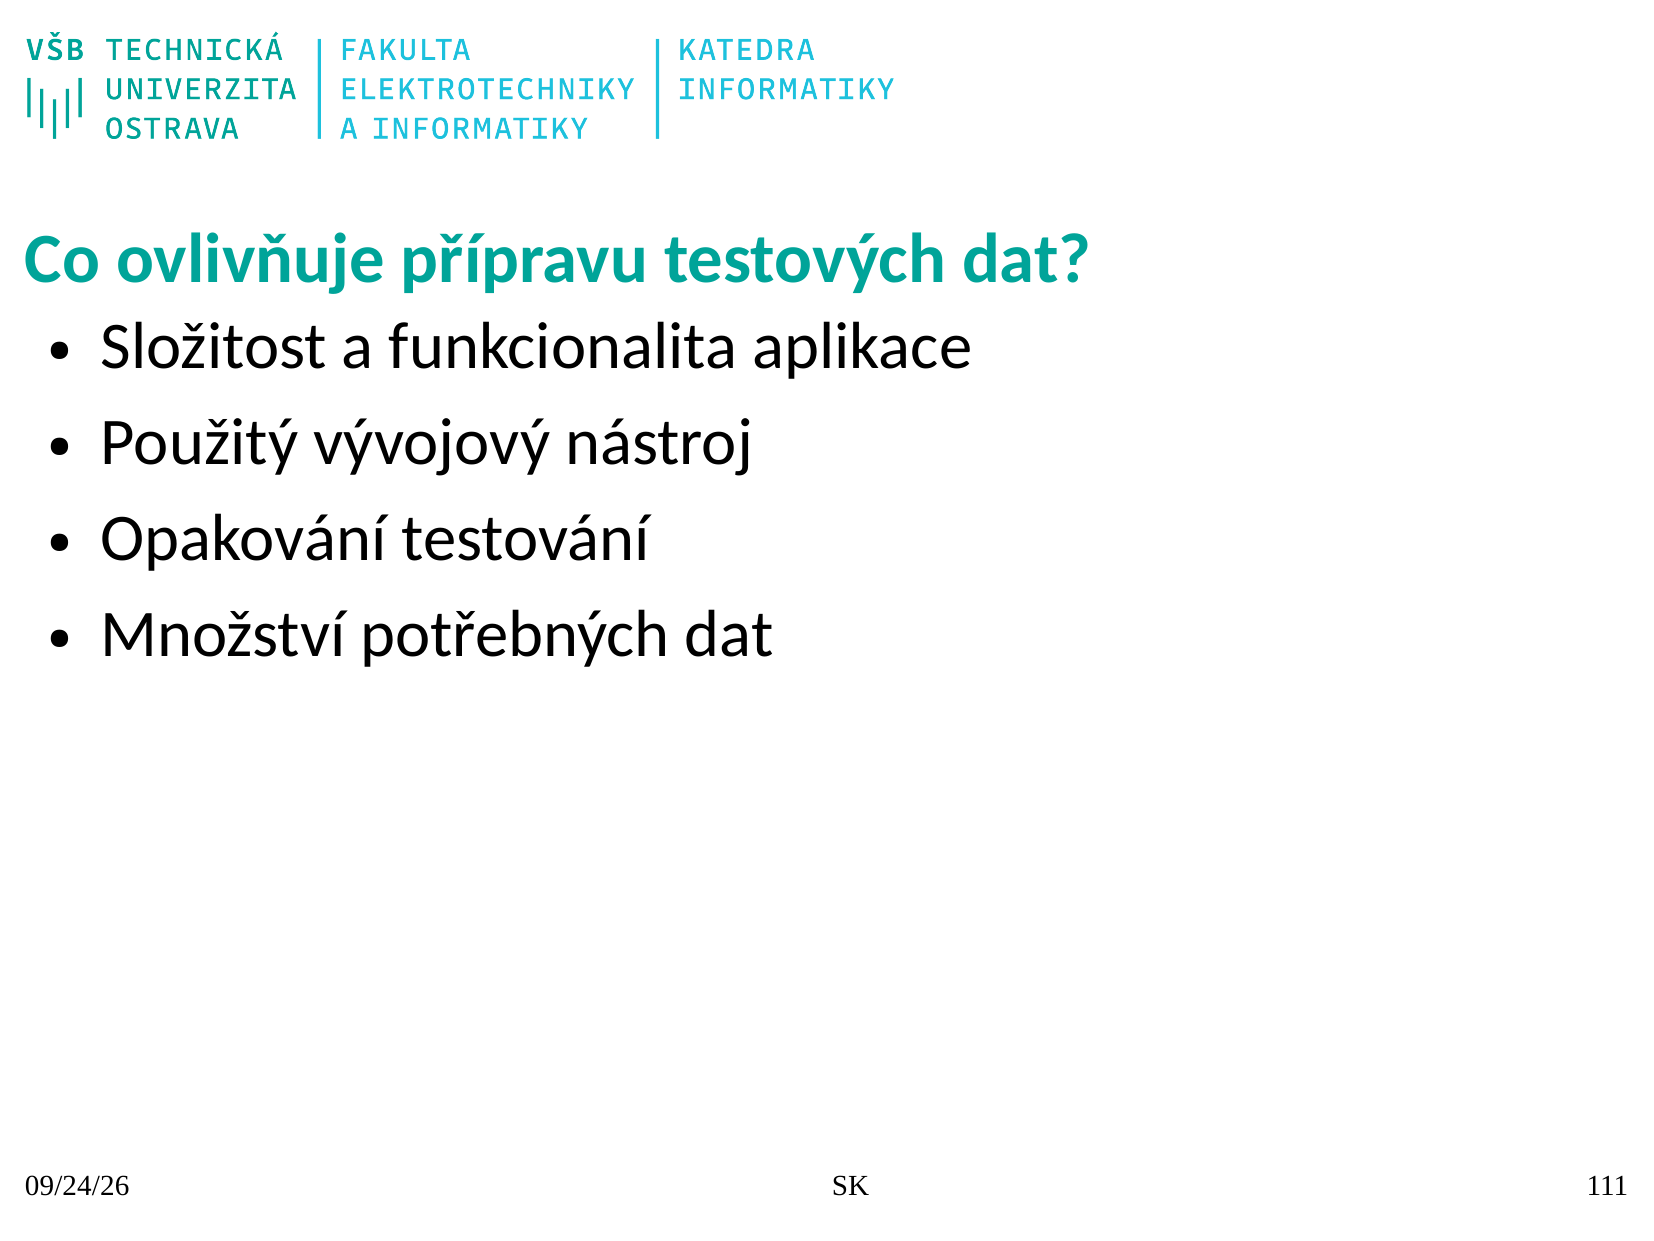

# Co ovlivňuje přípravu testových dat?
Složitost a funkcionalita aplikace
Použitý vývojový nástroj
Opakování testování
Množství potřebných dat
SK
111